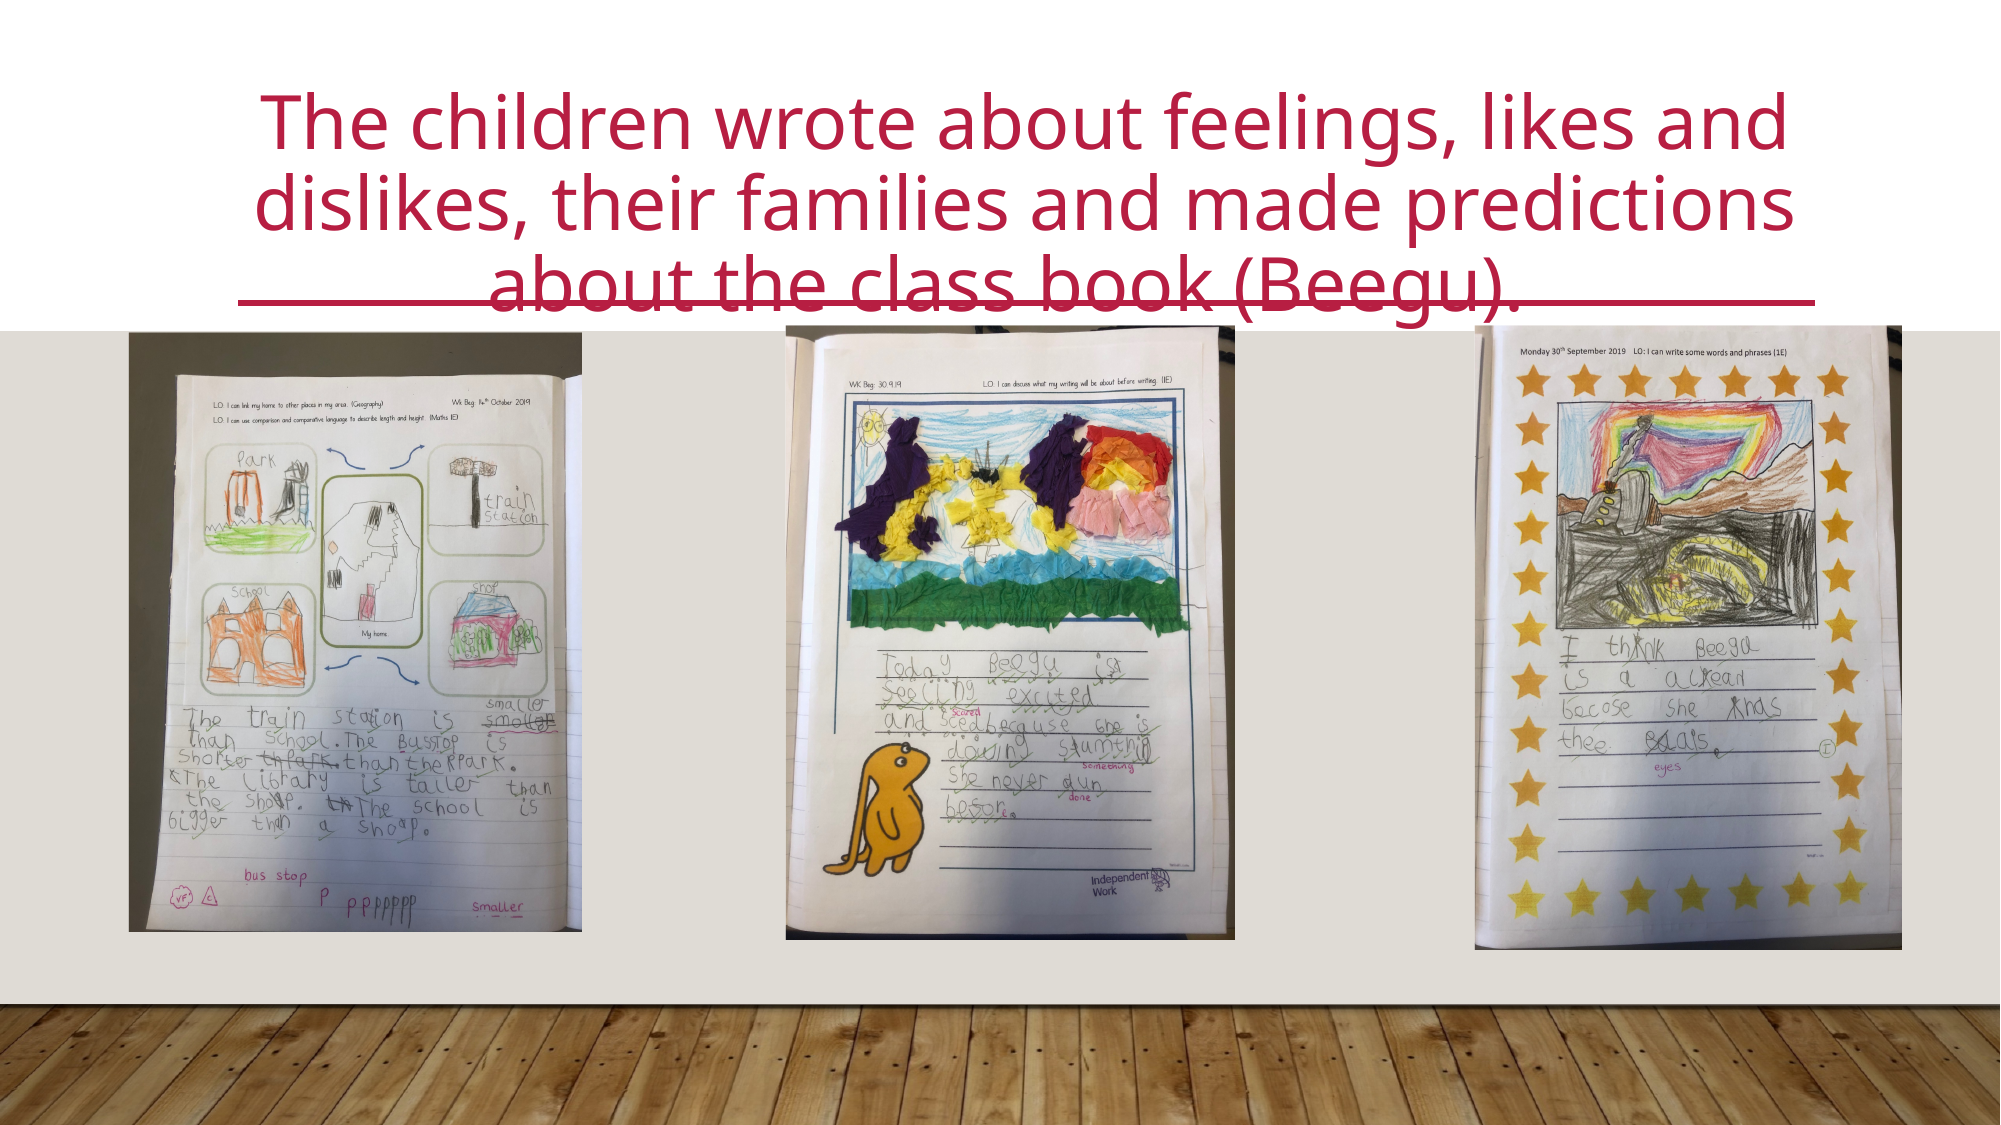

# The children wrote about feelings, likes and dislikes, their families and made predictions about the class book (Beegu).